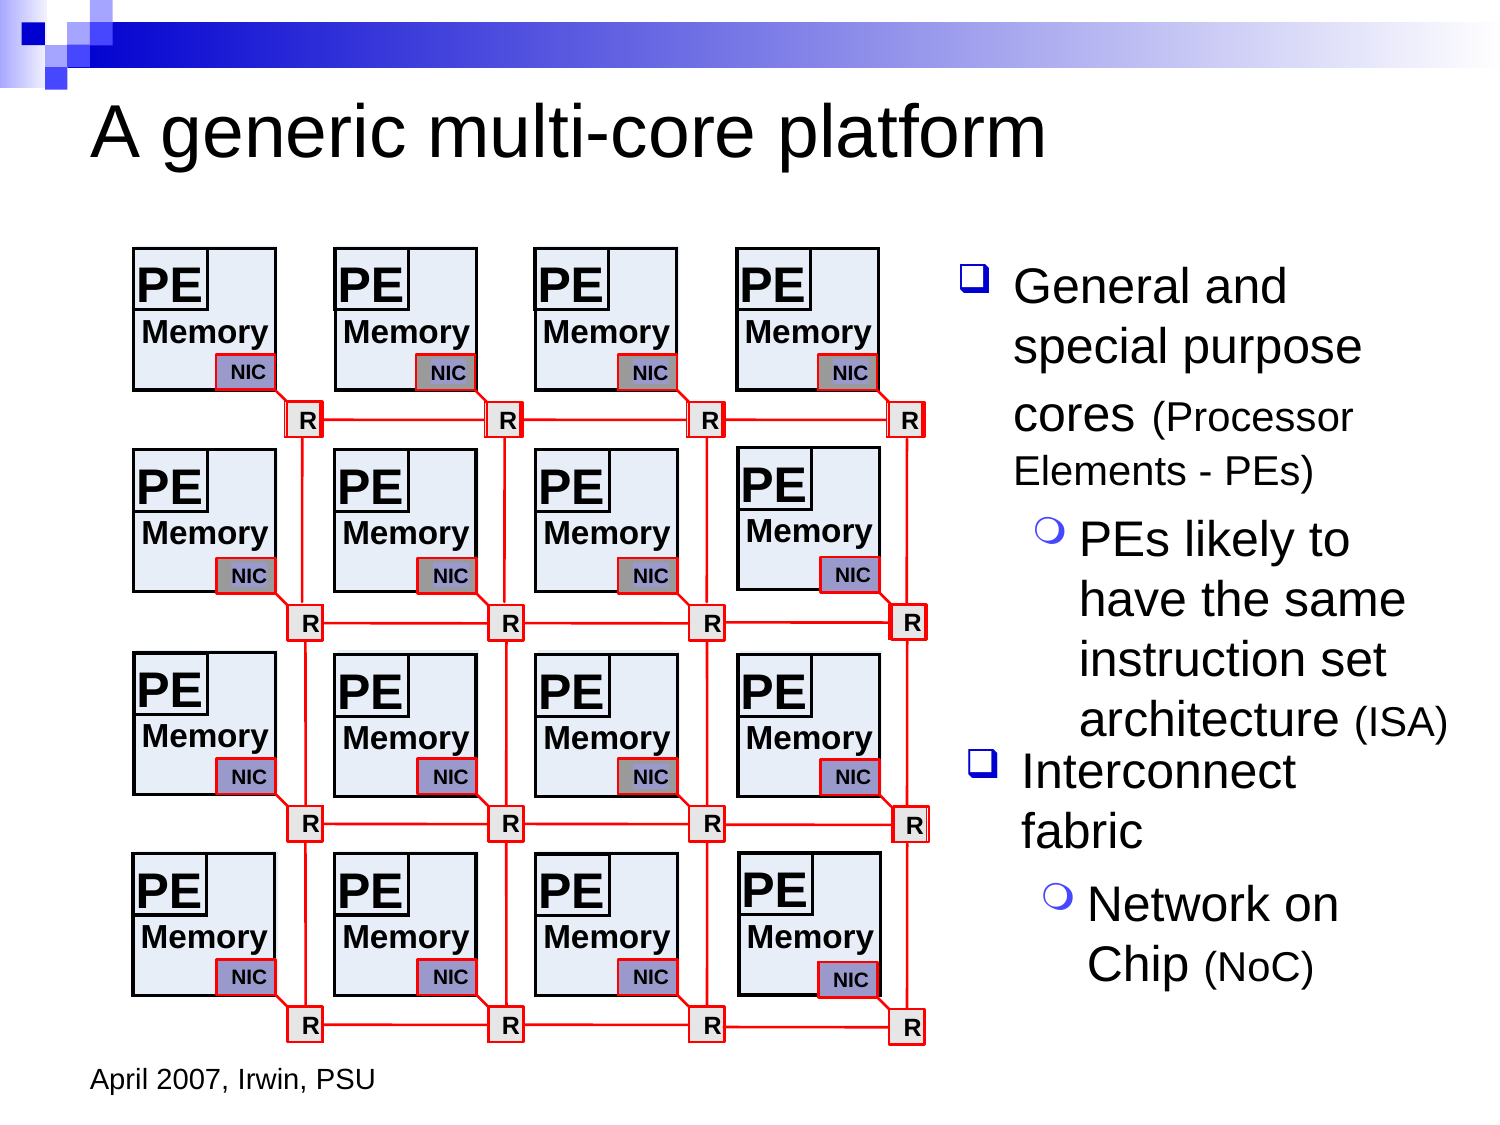

# A generic multi-core platform
PE
Memory
PE
Memory
PE
Memory
PE
Memory
PE
Memory
PE
Memory
PE
Memory
PE
Memory
PE
Memory
PE
Memory
PE
Memory
PE
Memory
PE
Memory
PE
Memory
PE
Memory
PE
Memory
General and special purpose cores (Processor Elements - PEs)
PEs likely to have the same instruction set architecture (ISA)
NIC
NIC
NIC
NIC
R
R
R
R
NIC
NIC
NIC
NIC
R
R
R
R
NIC
NIC
NIC
NIC
R
R
R
R
NIC
NIC
NIC
NIC
R
R
R
R
Interconnect fabric
Network on Chip (NoC)
April 2007, Irwin, PSU